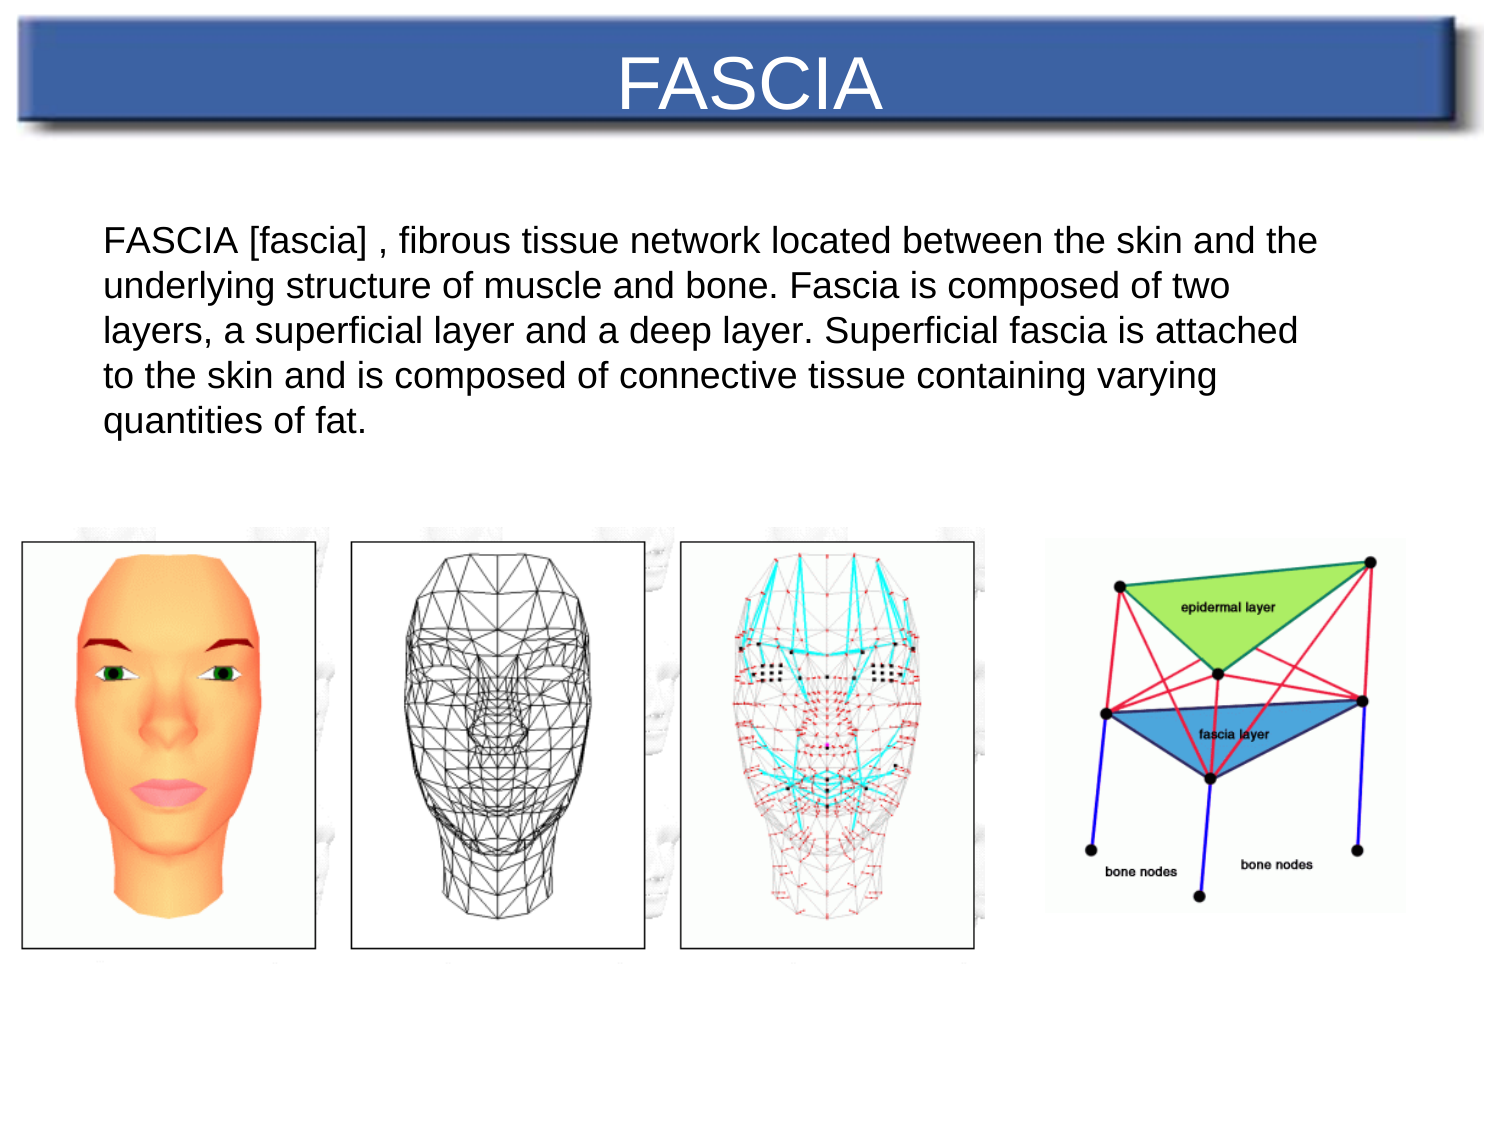

# FASCIA
FASCIA [fascia] , fibrous tissue network located between the skin and the underlying structure of muscle and bone. Fascia is composed of two layers, a superficial layer and a deep layer. Superficial fascia is attached to the skin and is composed of connective tissue containing varying quantities of fat.